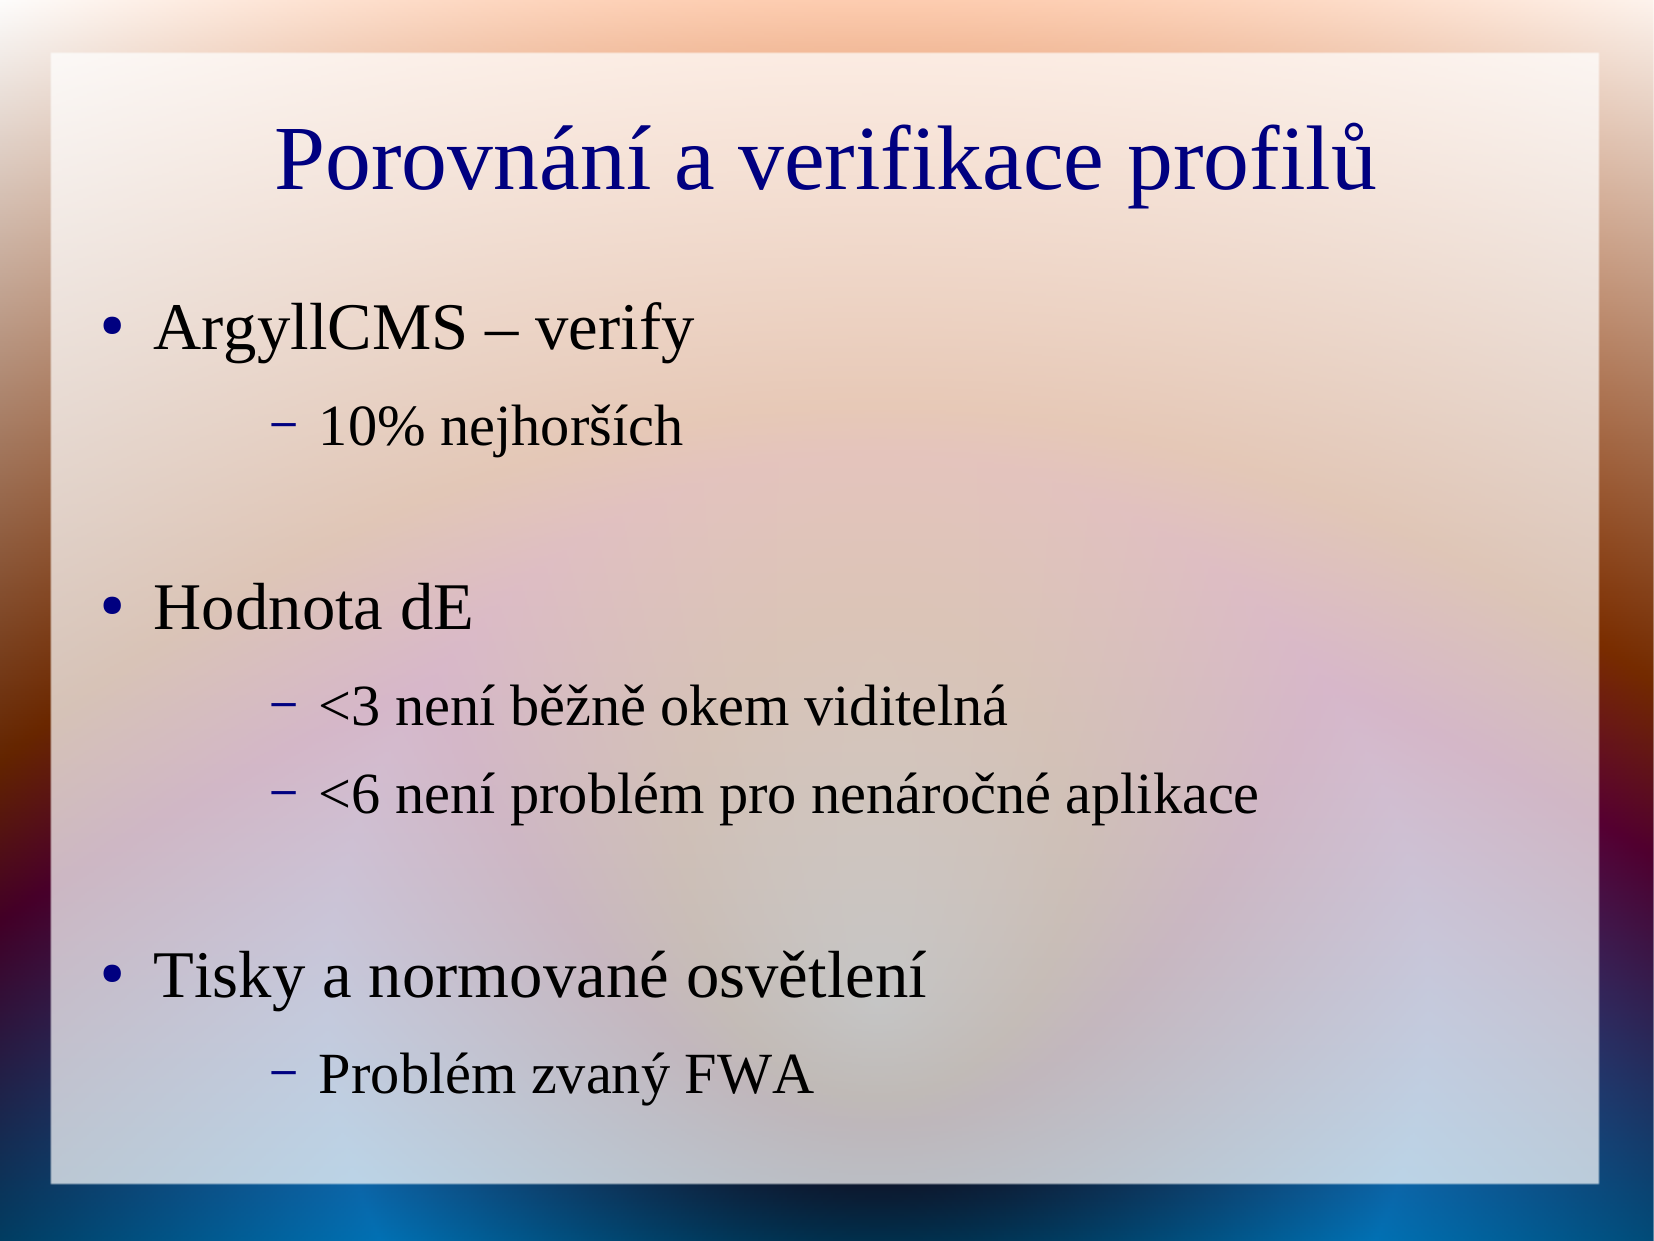

# Porovnání a verifikace profilů
ArgyllCMS – verify
10% nejhorších
Hodnota dE
<3 není běžně okem viditelná
<6 není problém pro nenáročné aplikace
Tisky a normované osvětlení
Problém zvaný FWA